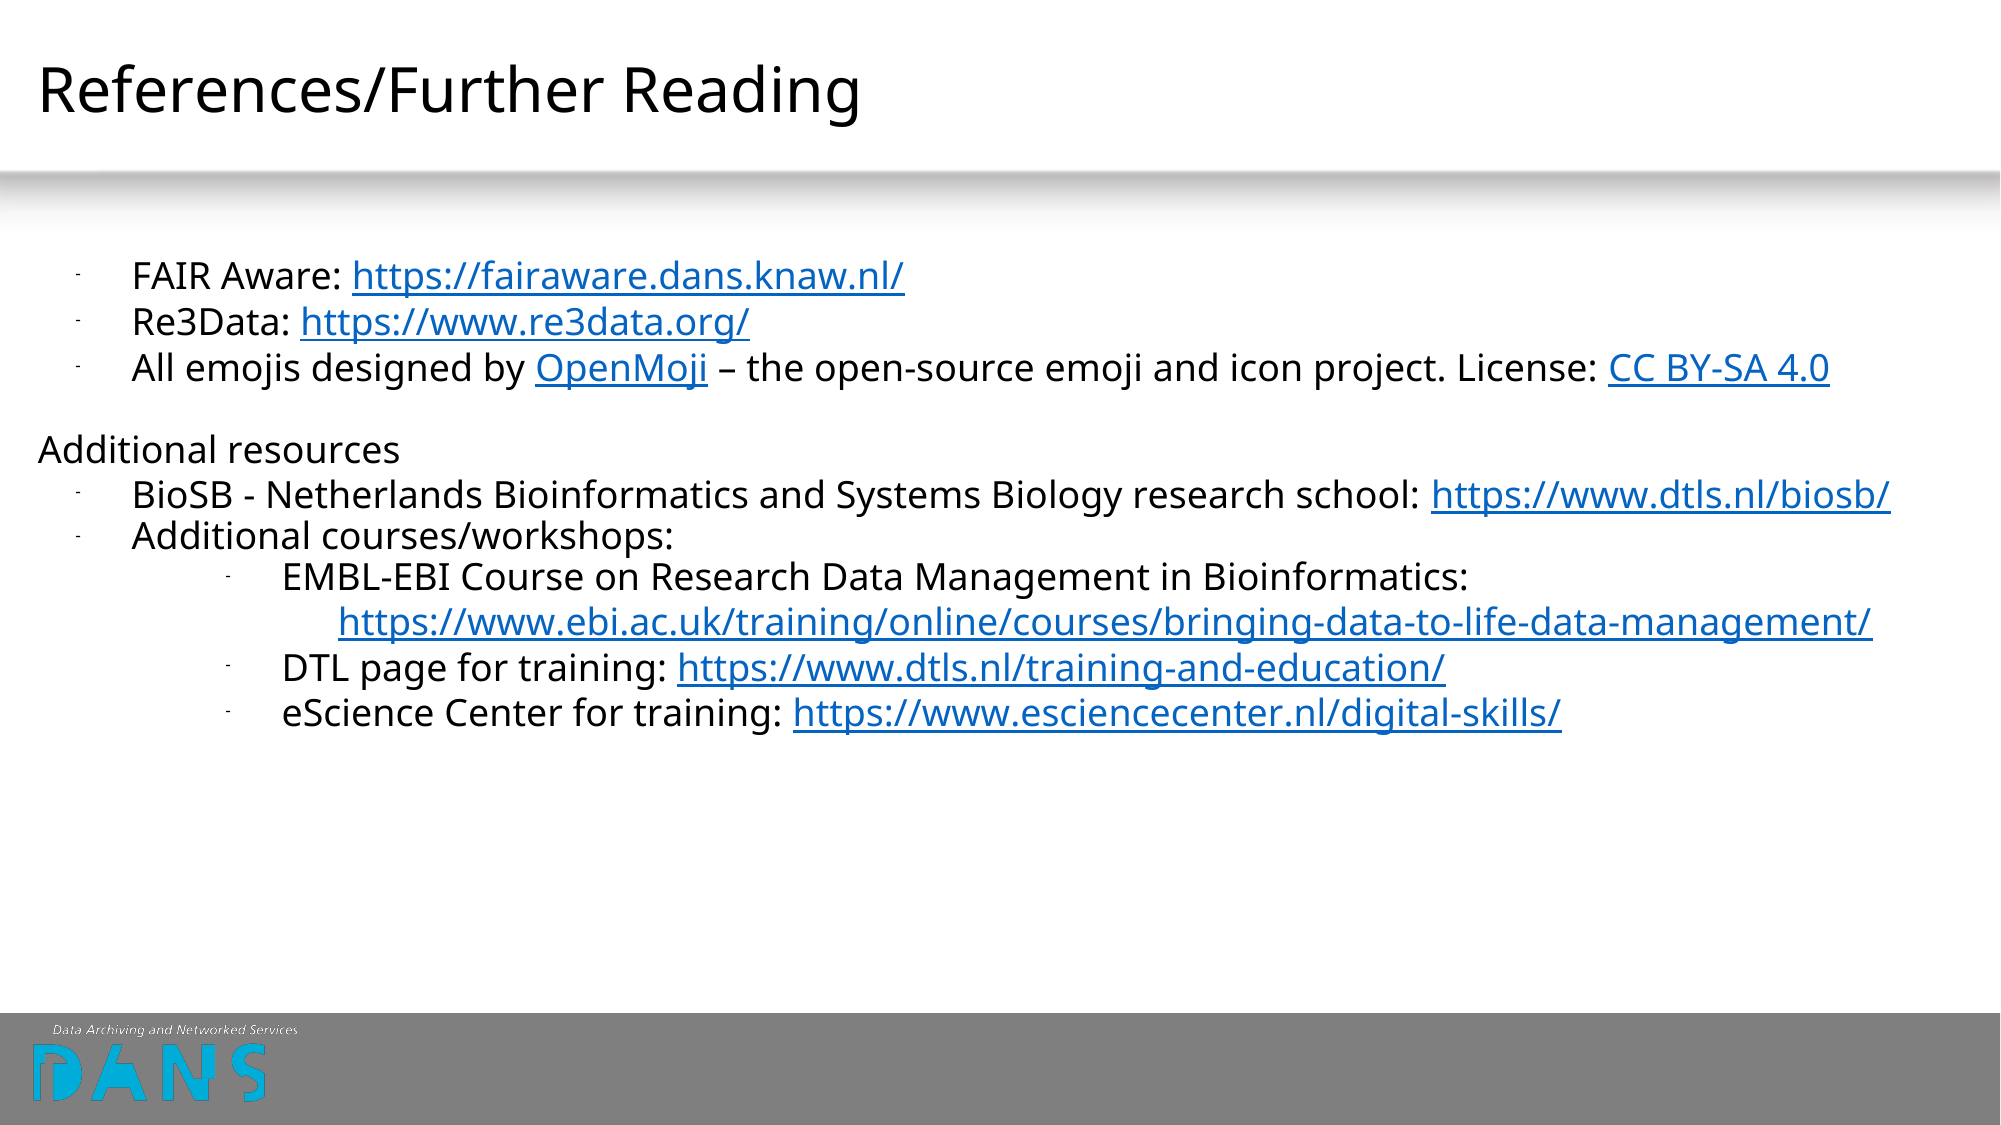

# References/Further Reading
FAIR Aware: https://fairaware.dans.knaw.nl/
Re3Data: https://www.re3data.org/
All emojis designed by OpenMoji – the open-source emoji and icon project. License: CC BY-SA 4.0
Additional resources
BioSB - Netherlands Bioinformatics and Systems Biology research school: https://www.dtls.nl/biosb/
Additional courses/workshops:
EMBL-EBI Course on Research Data Management in Bioinformatics: https://www.ebi.ac.uk/training/online/courses/bringing-data-to-life-data-management/
DTL page for training: https://www.dtls.nl/training-and-education/
eScience Center for training: https://www.esciencecenter.nl/digital-skills/